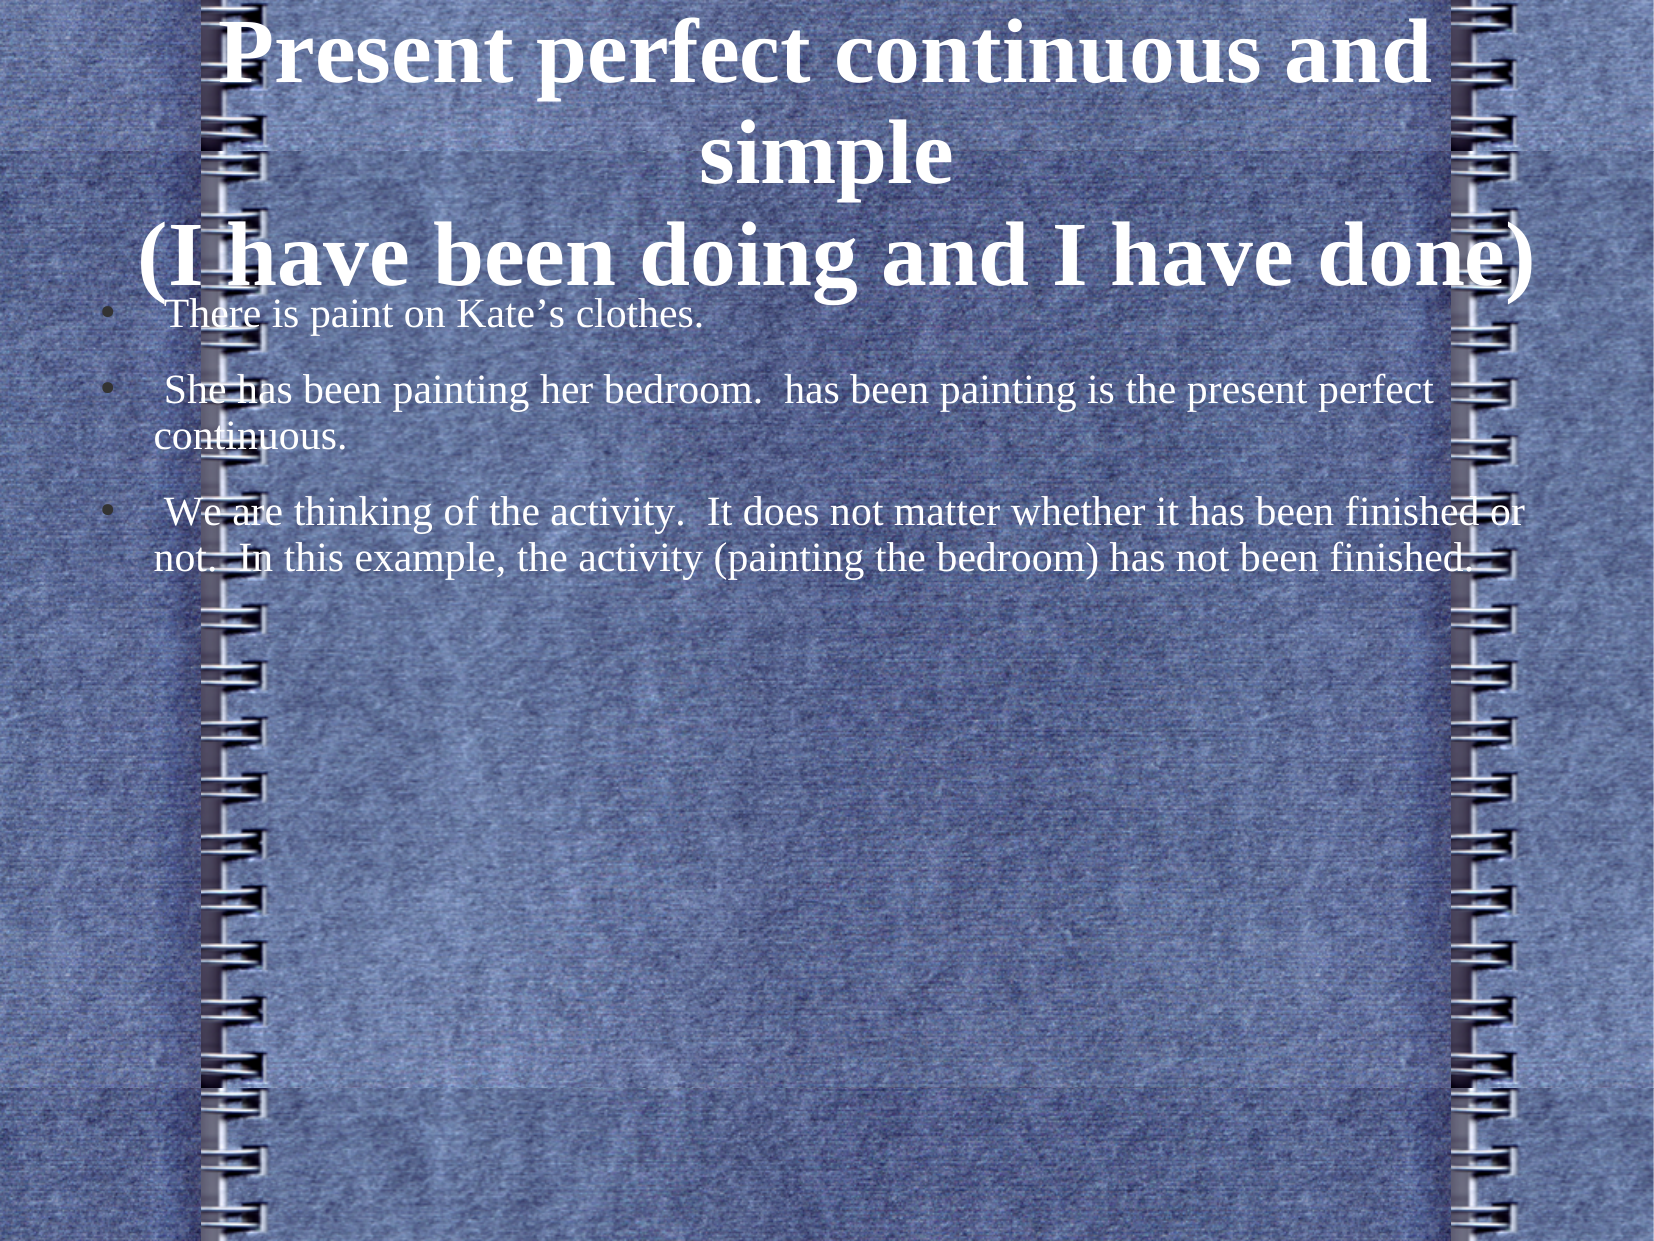

# Present perfect continuous and simple (I have been doing and I have done)
 There is paint on Kate’s clothes.
 She has been painting her bedroom. has been painting is the present perfect continuous.
 We are thinking of the activity. It does not matter whether it has been finished or not. In this example, the activity (painting the bedroom) has not been finished.